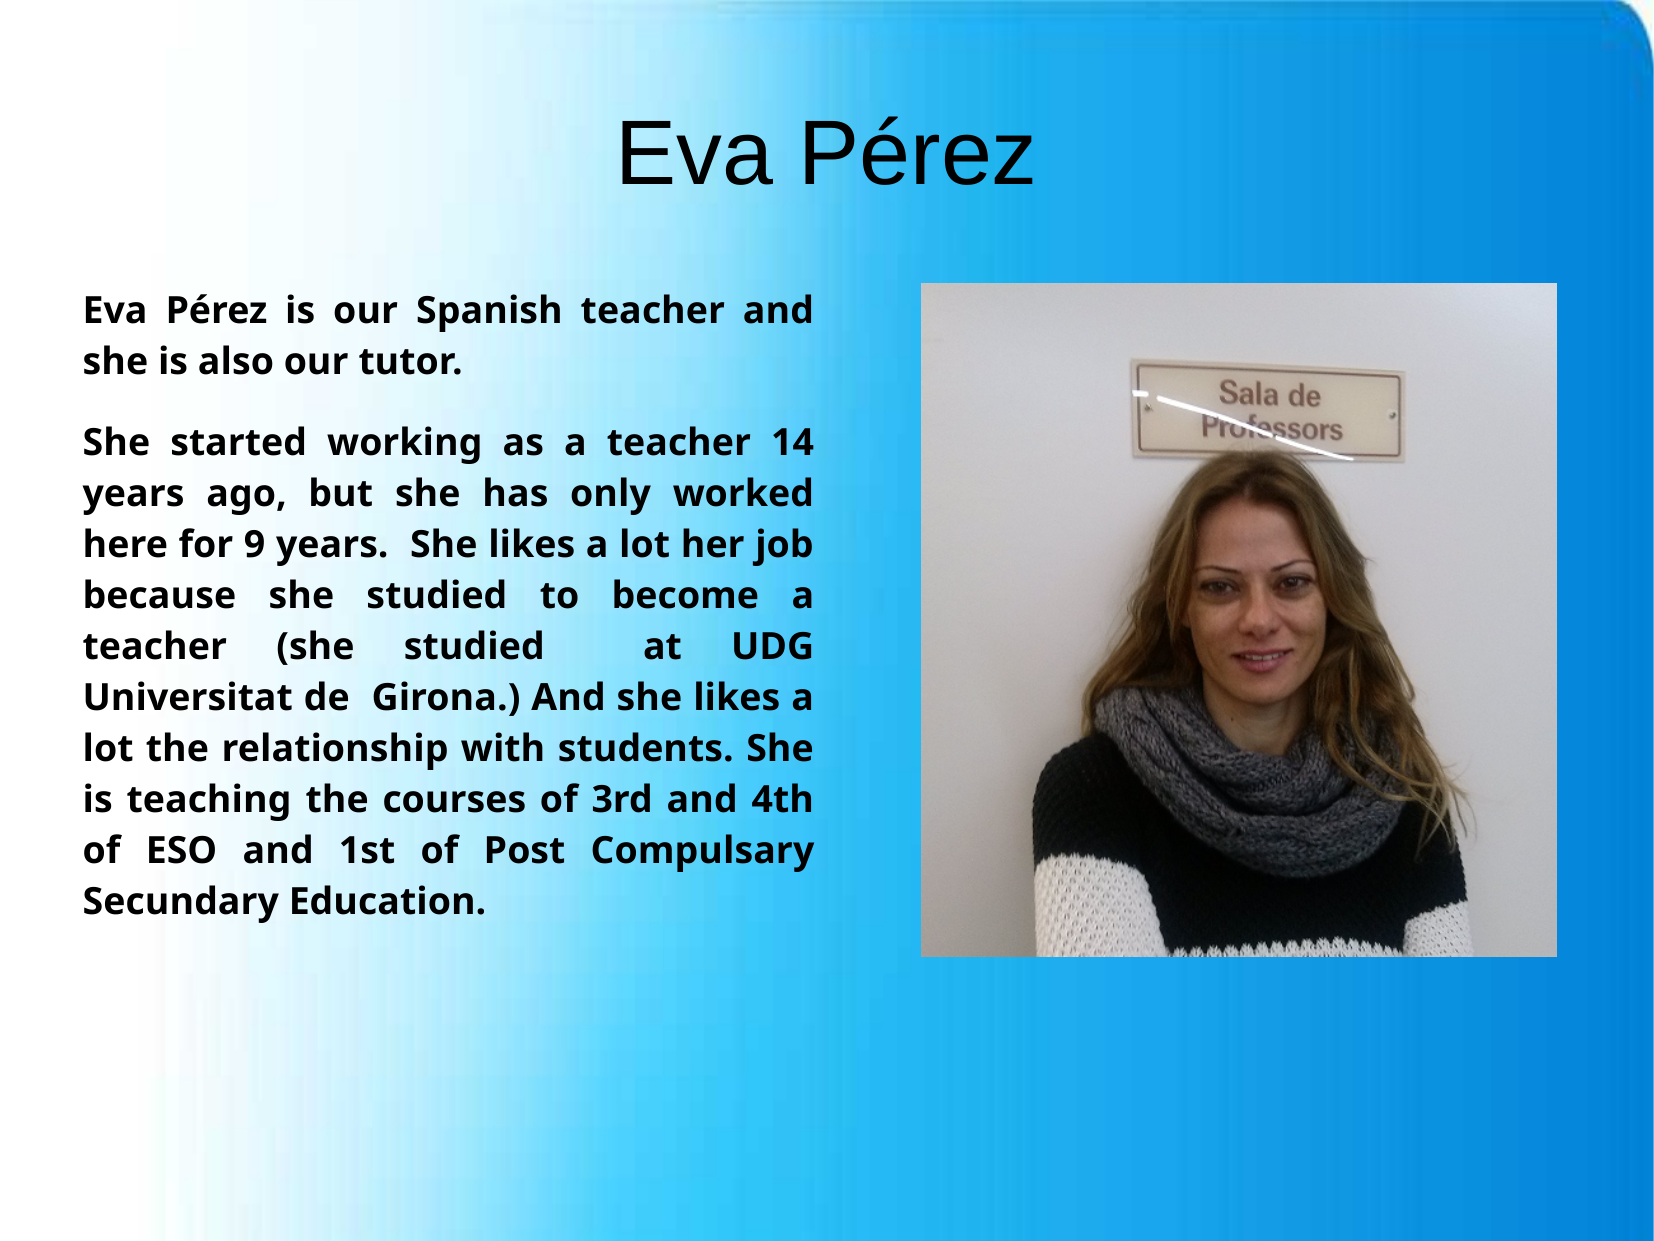

# Eva Pérez
Eva Pérez is our Spanish teacher and she is also our tutor.
She started working as a teacher 14 years ago, but she has only worked here for 9 years. She likes a lot her job because she studied to become a teacher (she studied at UDG Universitat de Girona.) And she likes a lot the relationship with students. She is teaching the courses of 3rd and 4th of ESO and 1st of Post Compulsary Secundary Education.